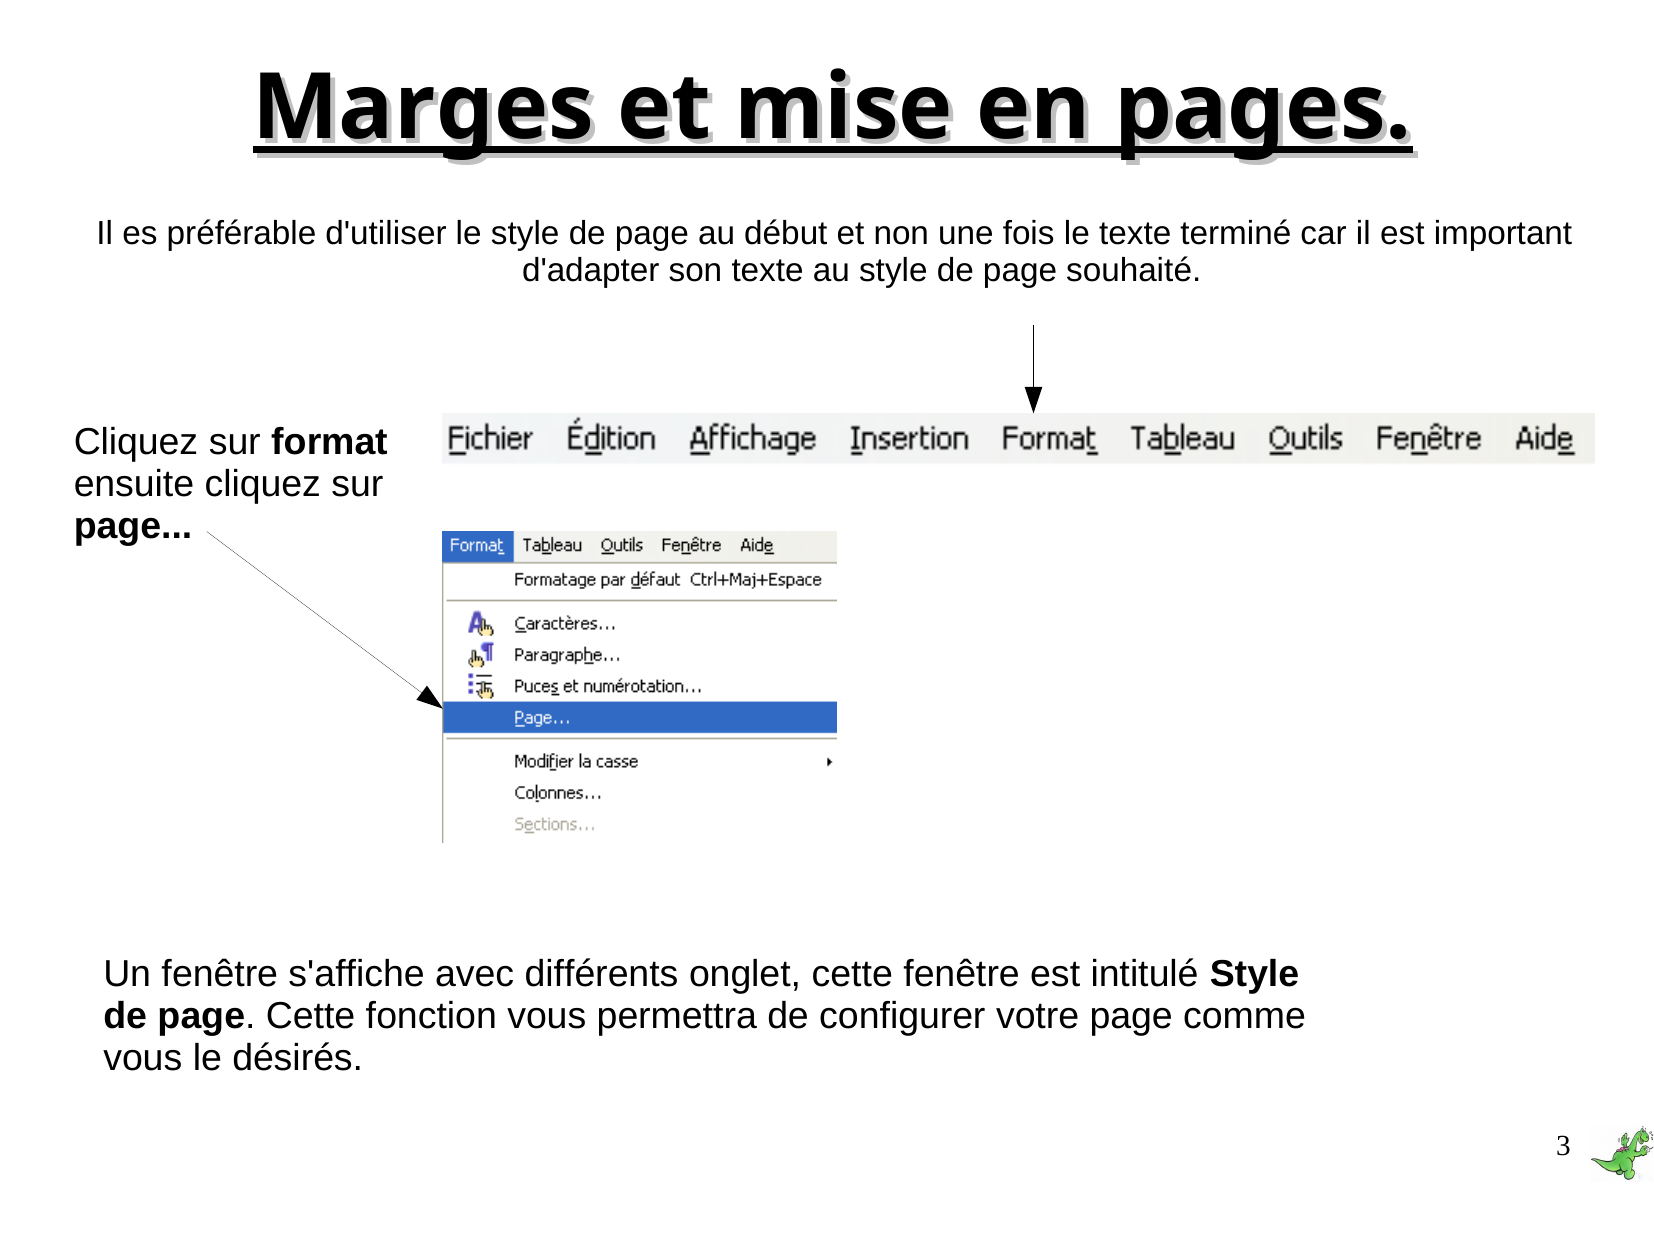

# Marges et mise en pages.
Il es préférable d'utiliser le style de page au début et non une fois le texte terminé car il est important d'adapter son texte au style de page souhaité.
Cliquez sur format ensuite cliquez sur page...
Un fenêtre s'affiche avec différents onglet, cette fenêtre est intitulé Style de page. Cette fonction vous permettra de configurer votre page comme vous le désirés.
3